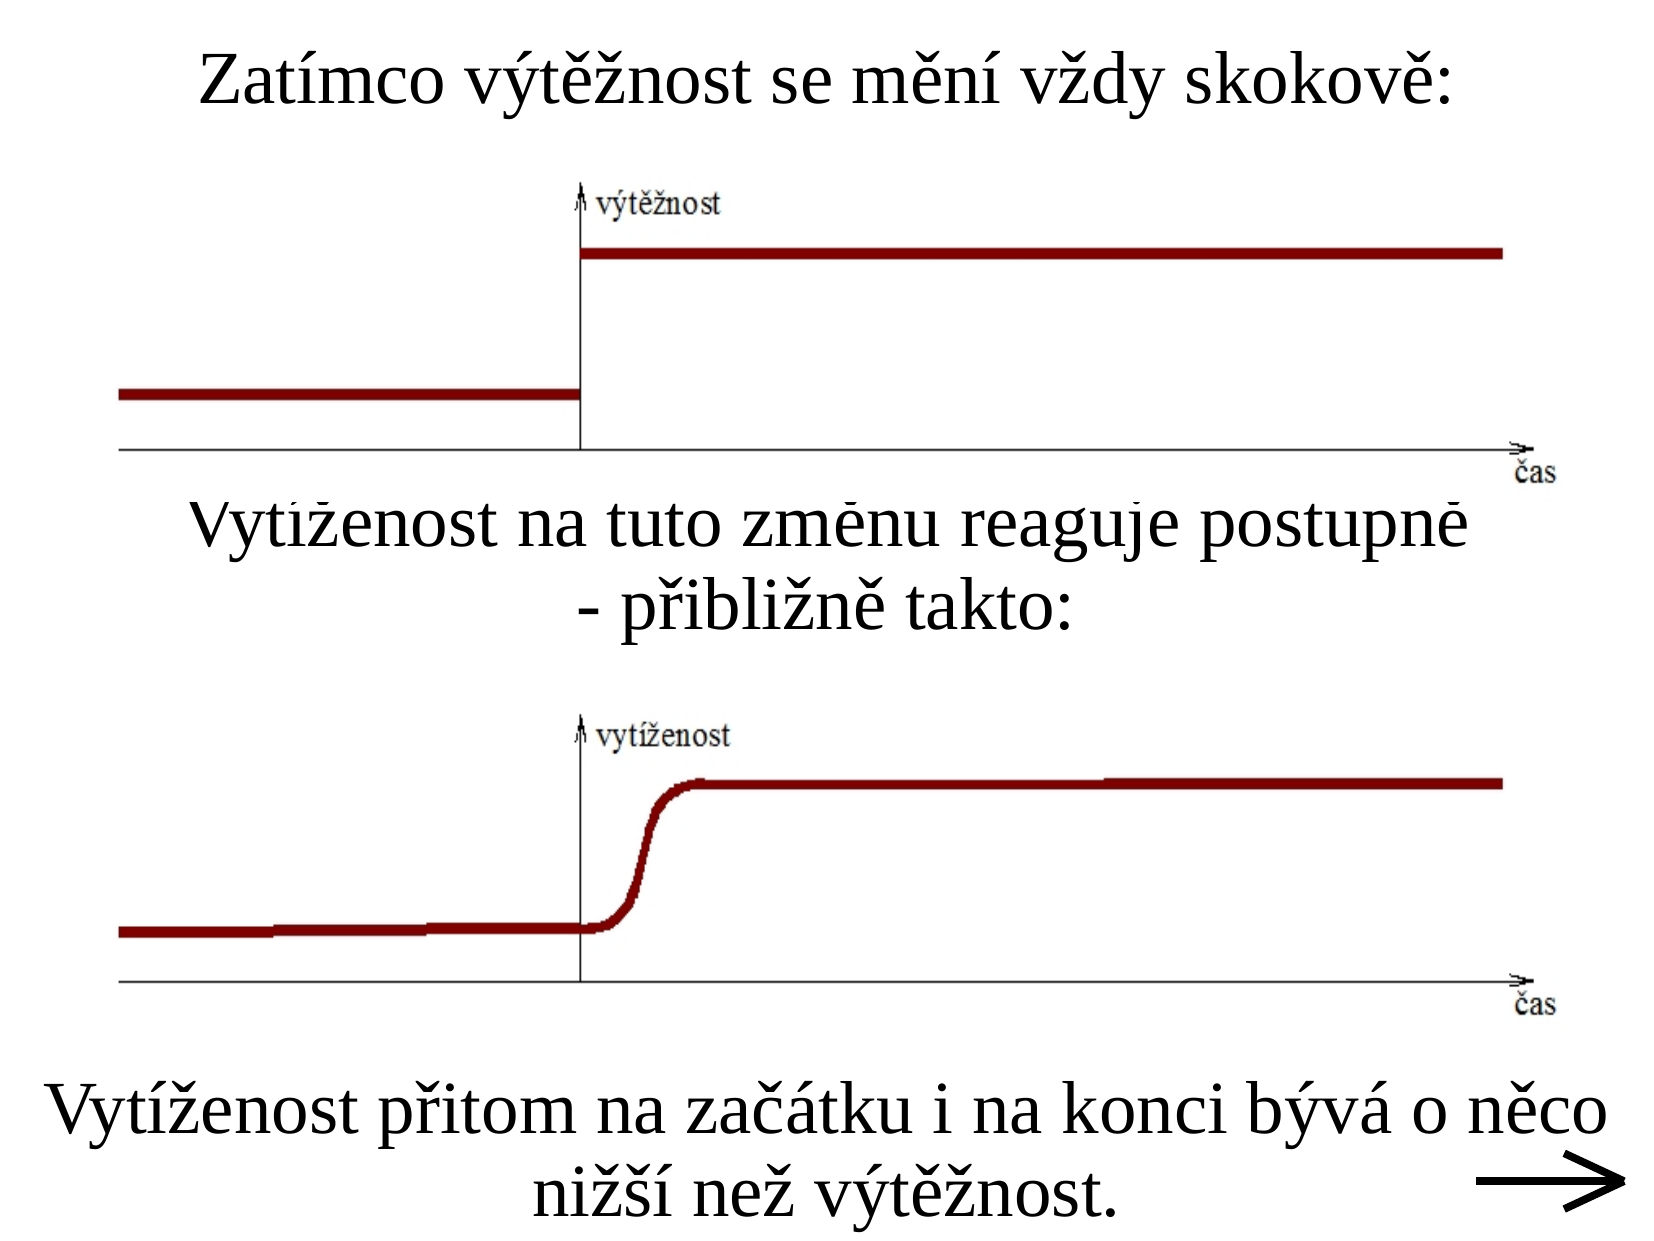

Zatímco výtěžnost se mění vždy skokově:
Vytíženost na tuto změnu reaguje postupně
- přibližně takto:
Vytíženost přitom na začátku i na konci bývá o něco
nižší než výtěžnost.